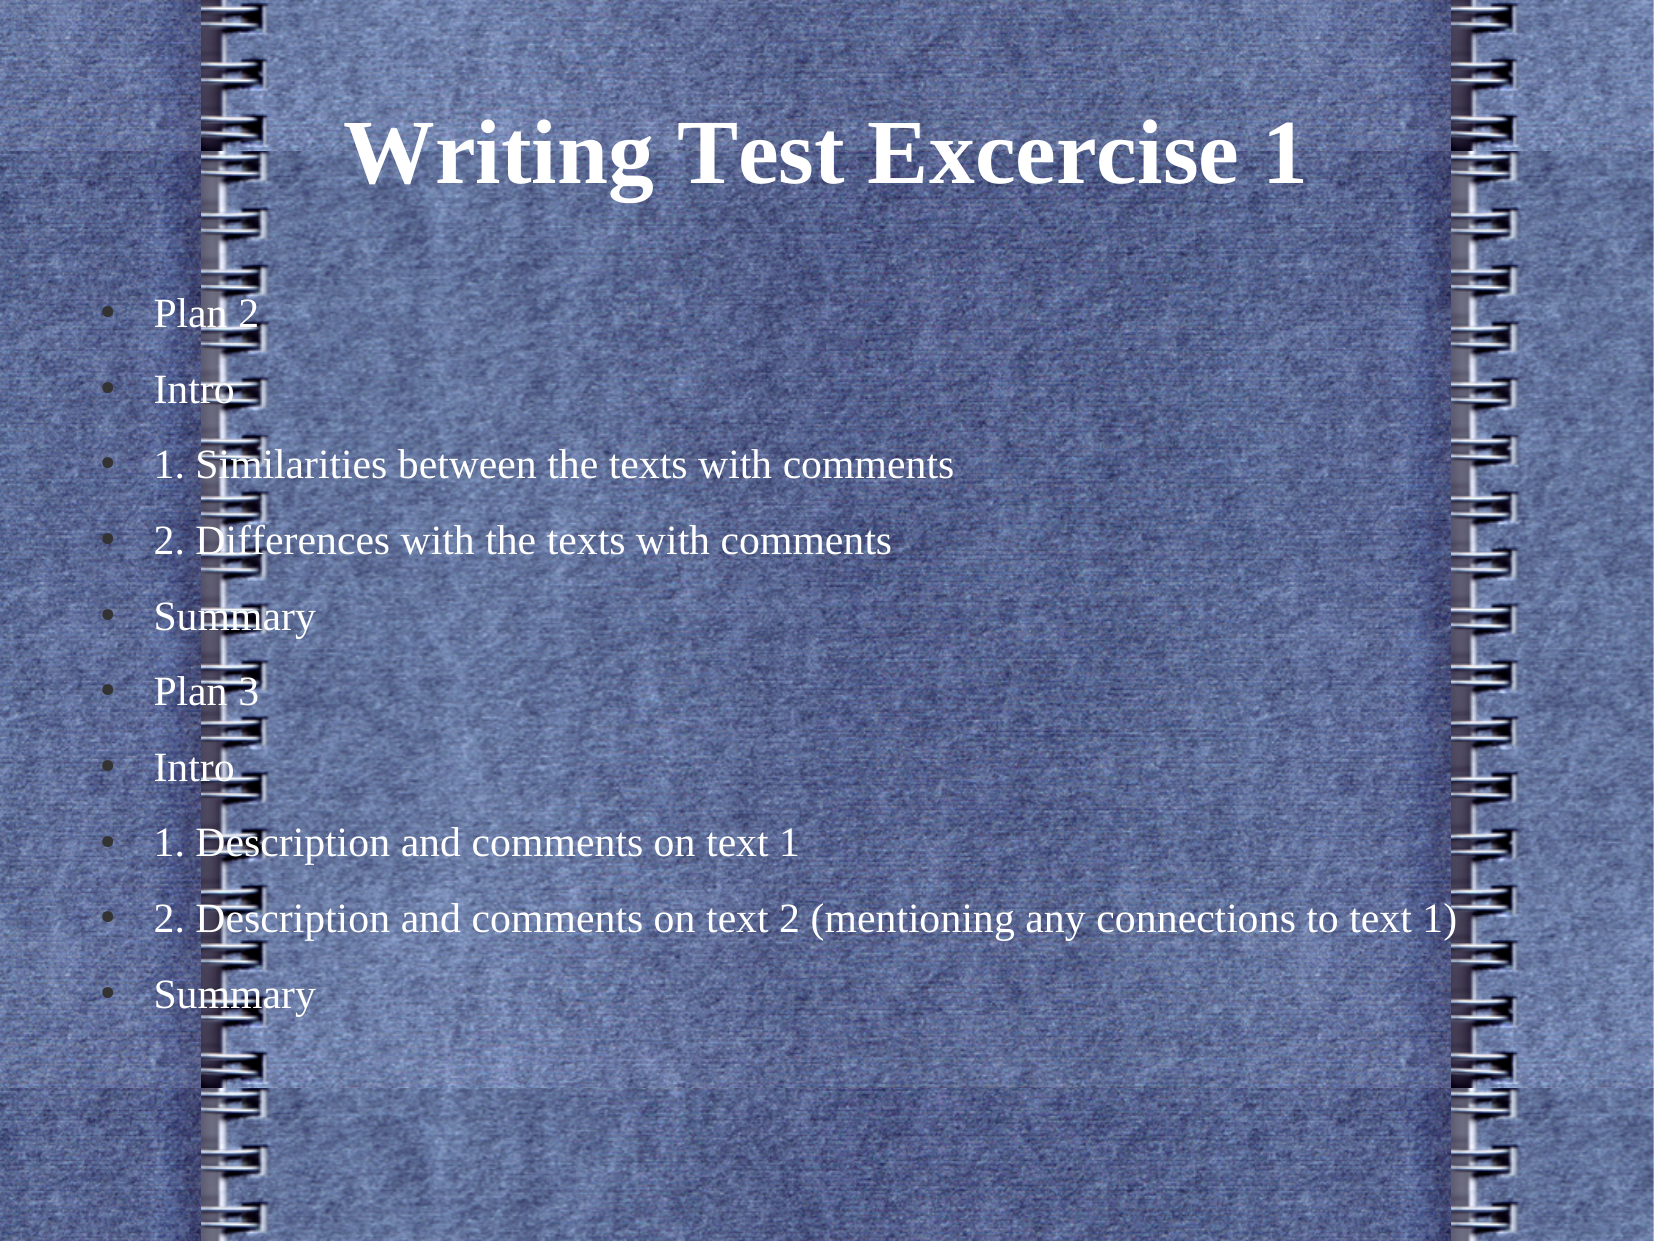

# Writing Test Excercise 1
Plan 2
Intro
1. Similarities between the texts with comments
2. Differences with the texts with comments
Summary
Plan 3
Intro
1. Description and comments on text 1
2. Description and comments on text 2 (mentioning any connections to text 1)
Summary